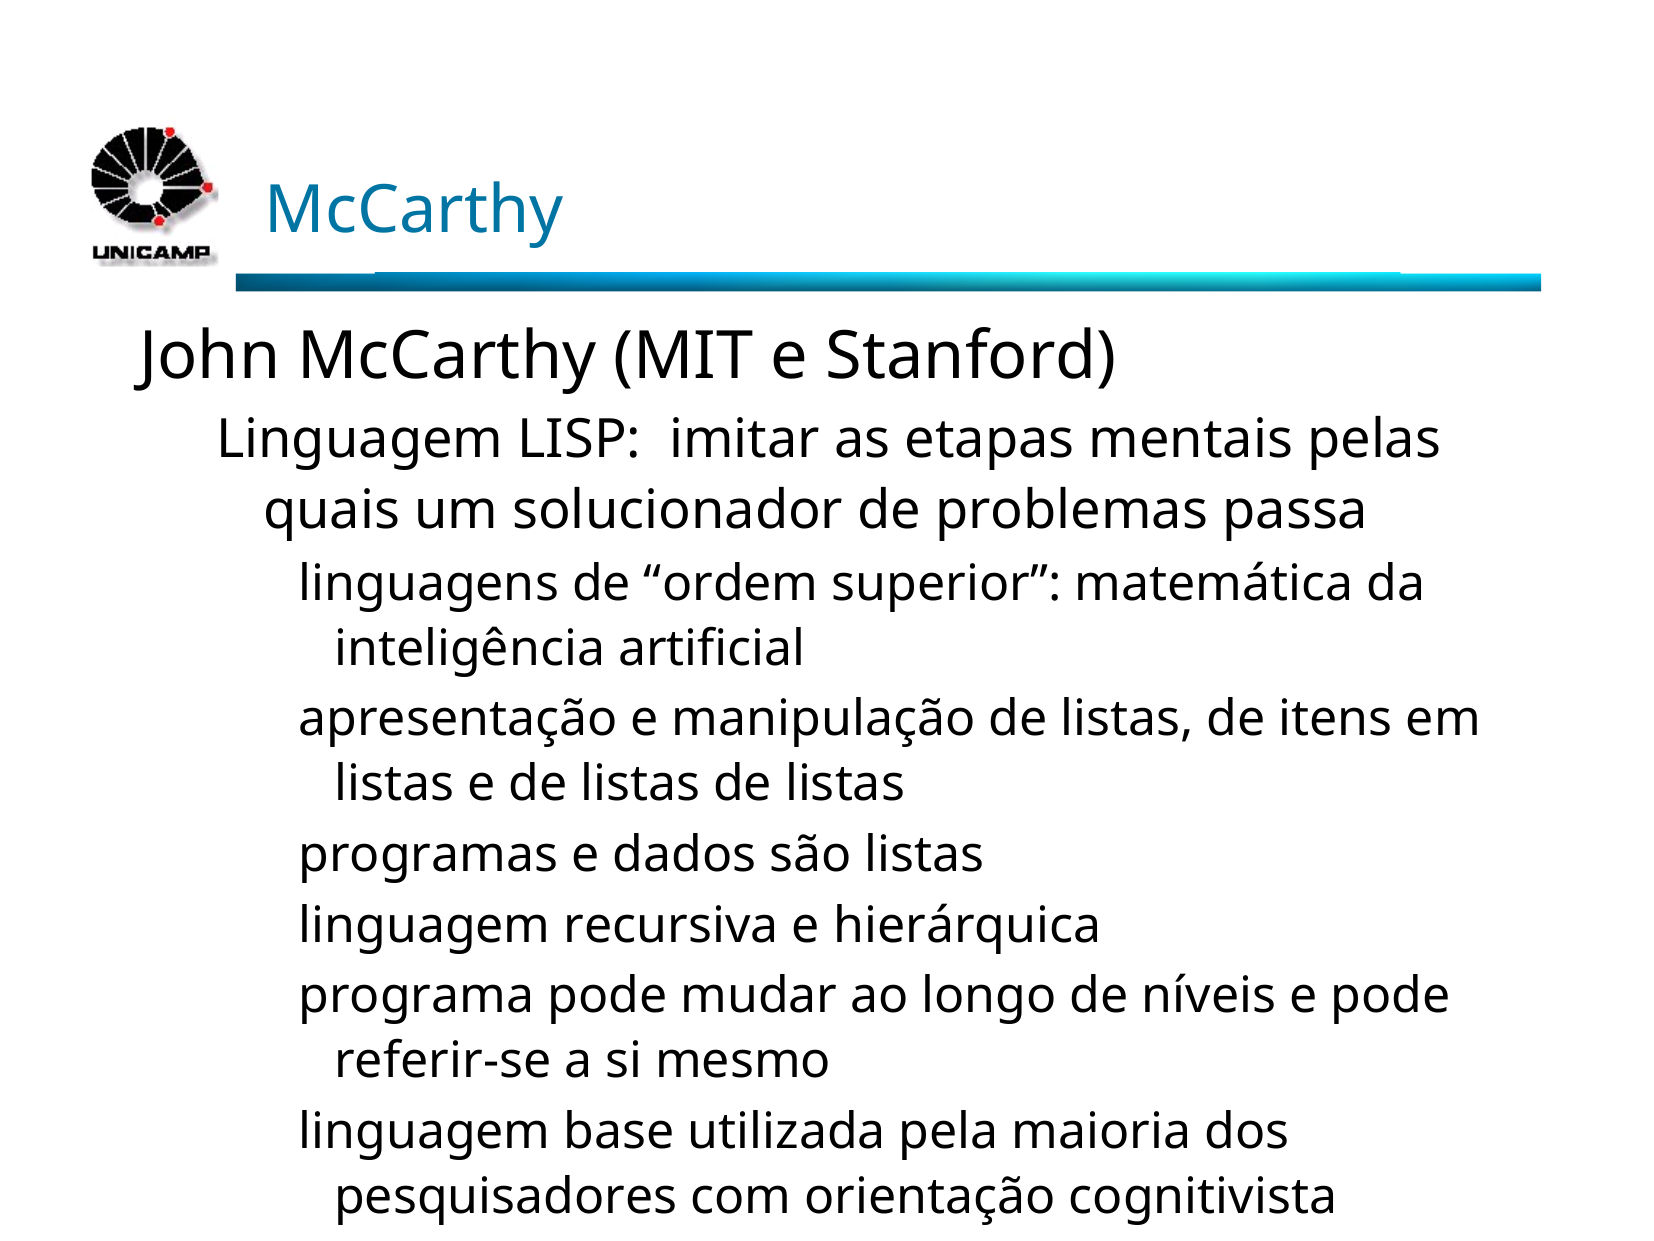

# McCarthy
John McCarthy (MIT e Stanford)
Linguagem LISP: imitar as etapas mentais pelas quais um solucionador de problemas passa
linguagens de “ordem superior”: matemática da inteligência artificial
apresentação e manipulação de listas, de itens em listas e de listas de listas
programas e dados são listas
linguagem recursiva e hierárquica
programa pode mudar ao longo de níveis e pode referir-se a si mesmo
linguagem base utilizada pela maioria dos pesquisadores com orientação cognitivista